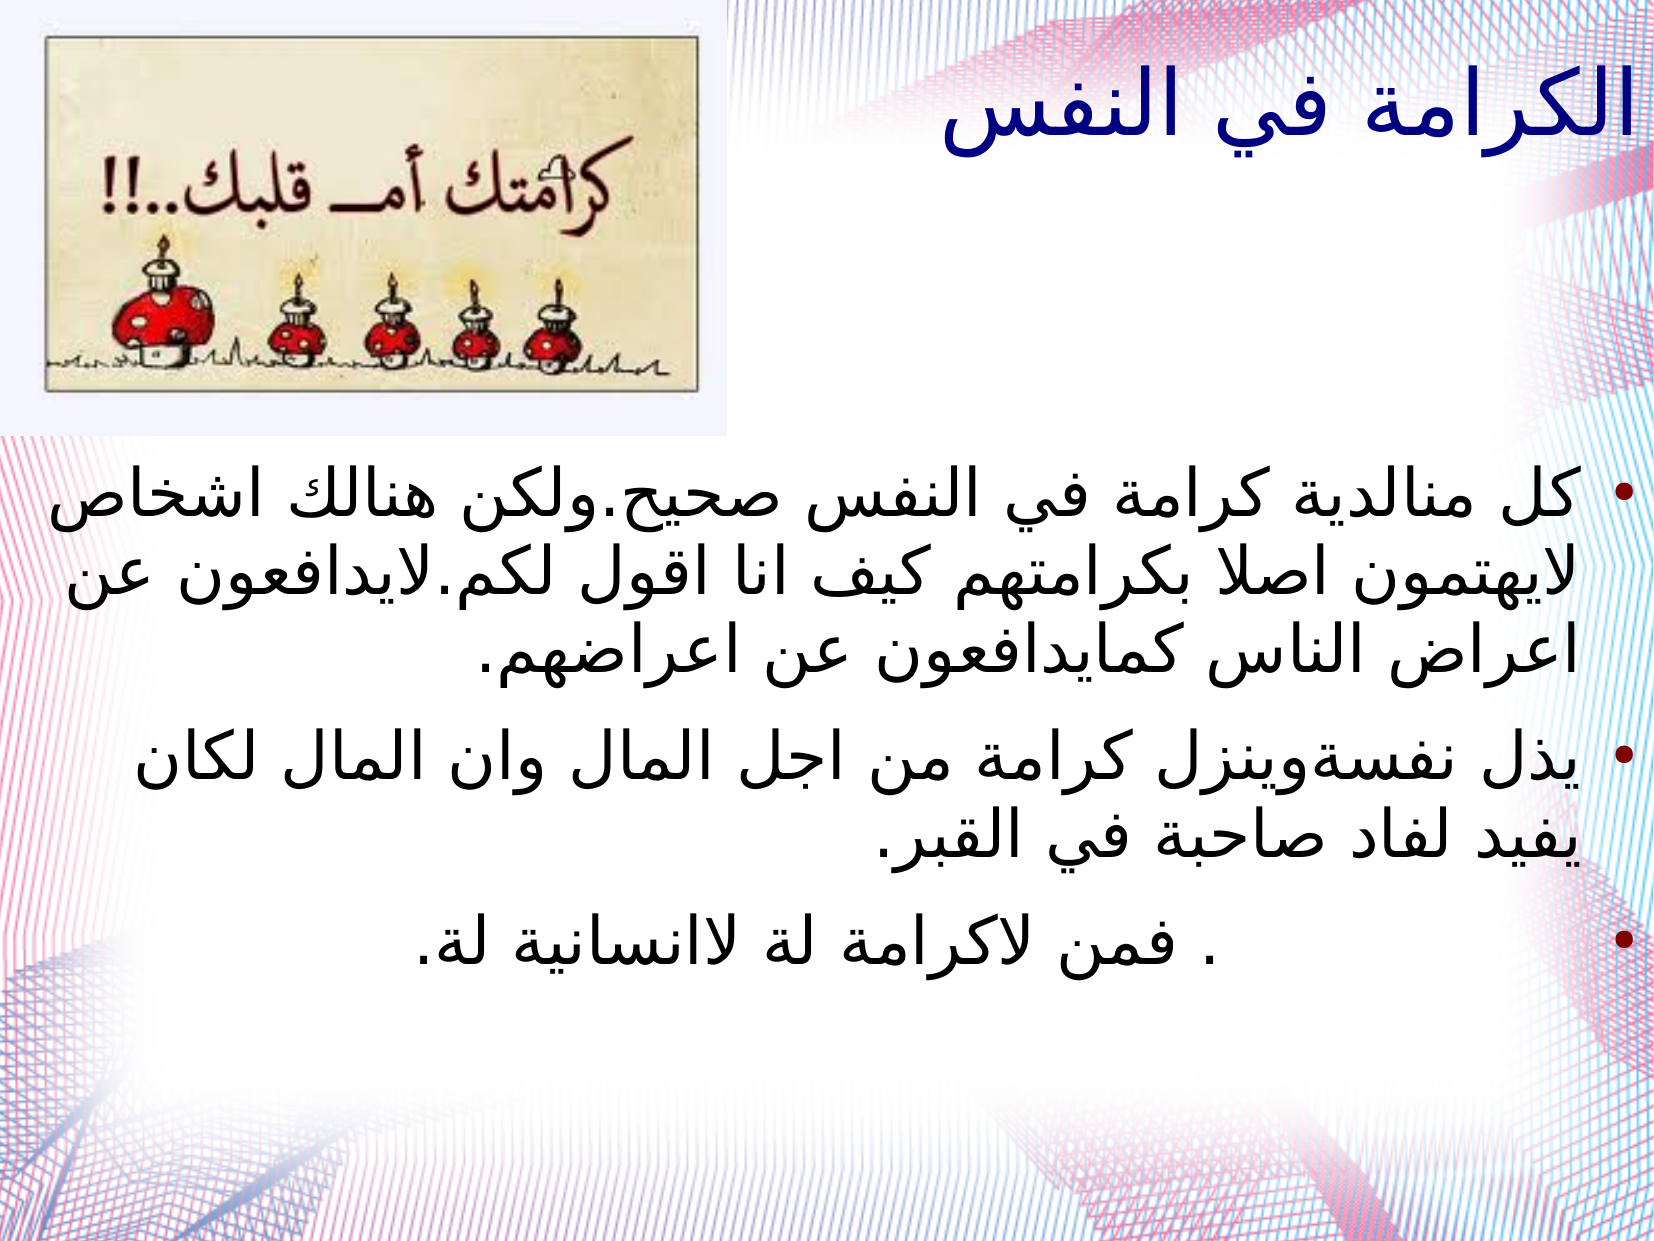

# الكرامة في النفس
كل منالدية كرامة في النفس صحيح.ولكن هنالك اشخاص لايهتمون اصلا بكرامتهم كيف انا اقول لكم.لايدافعون عن اعراض الناس كمايدافعون عن اعراضهم.
يذل نفسةوينزل كرامة من اجل المال وان المال لكان يفيد لفاد صاحبة في القبر.
 . فمن لاكرامة لة لاانسانية لة.